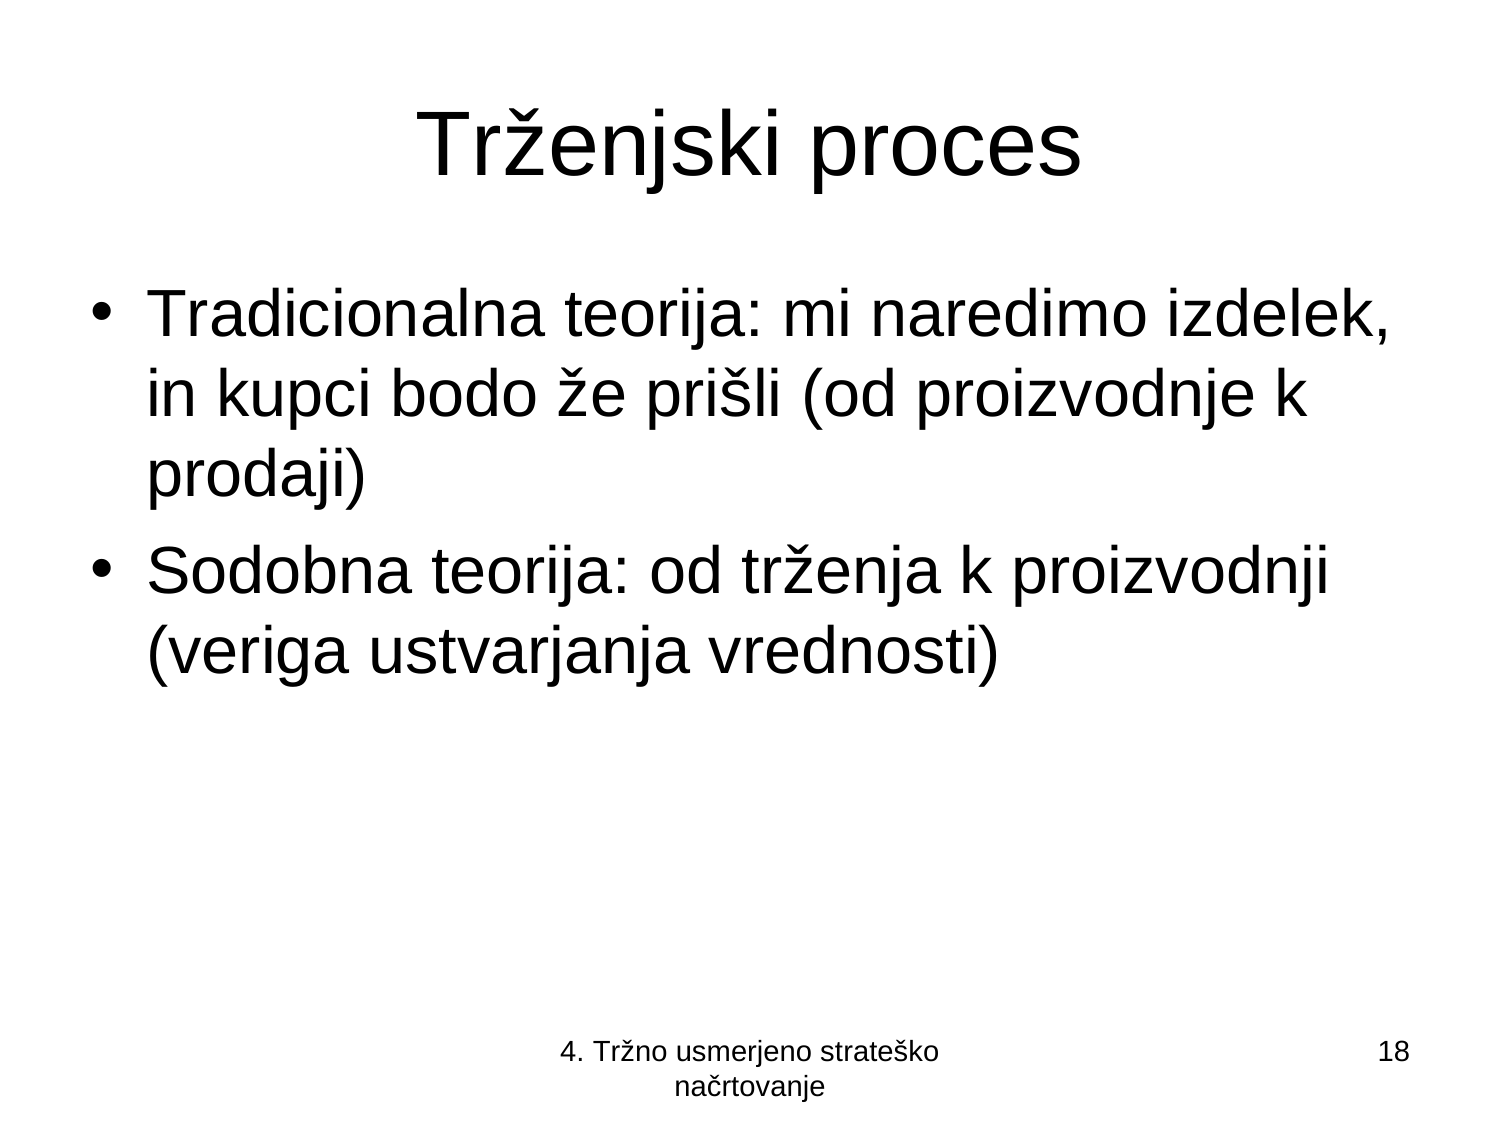

# Trženjski proces
Tradicionalna teorija: mi naredimo izdelek, in kupci bodo že prišli (od proizvodnje k prodaji)
Sodobna teorija: od trženja k proizvodnji (veriga ustvarjanja vrednosti)
4. Tržno usmerjeno strateško načrtovanje